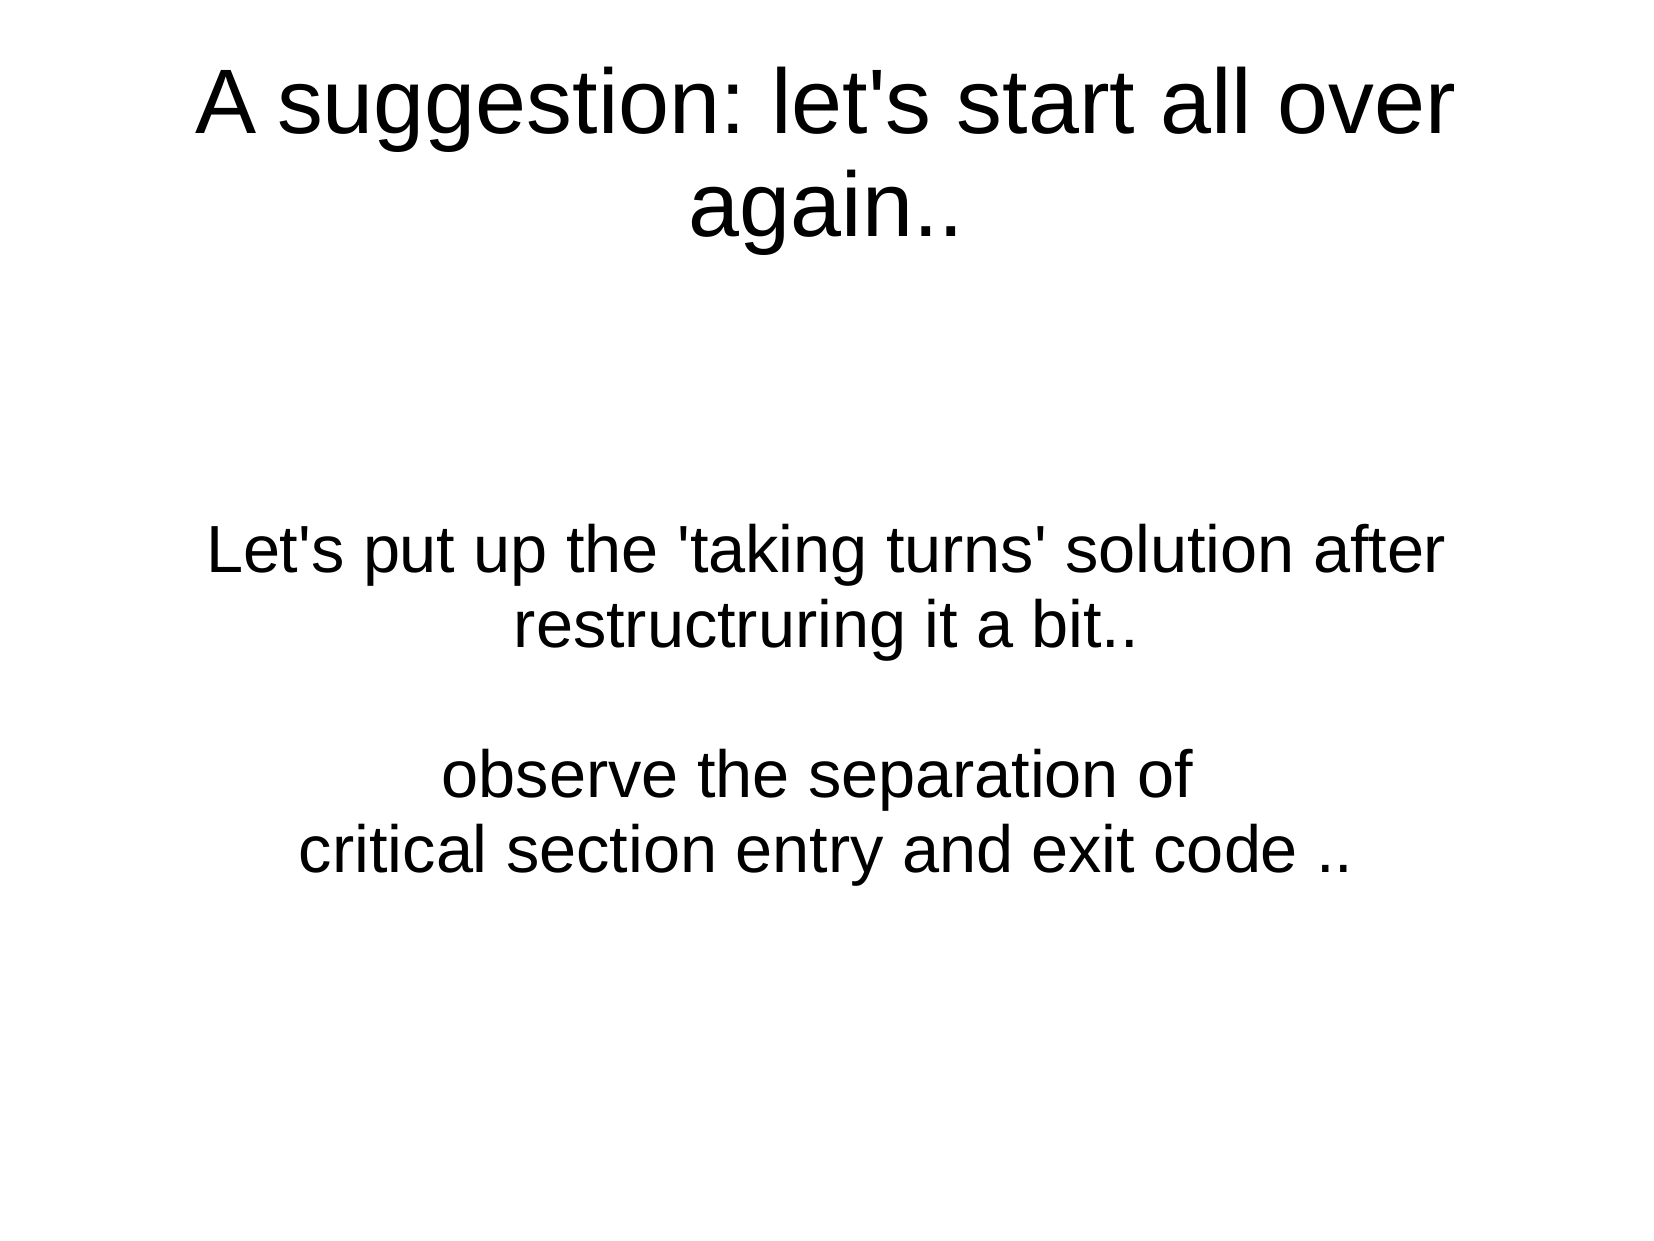

# A suggestion: let's start all over again..
Let's put up the 'taking turns' solution after restructruring it a bit..
observe the separation of
critical section entry and exit code ..